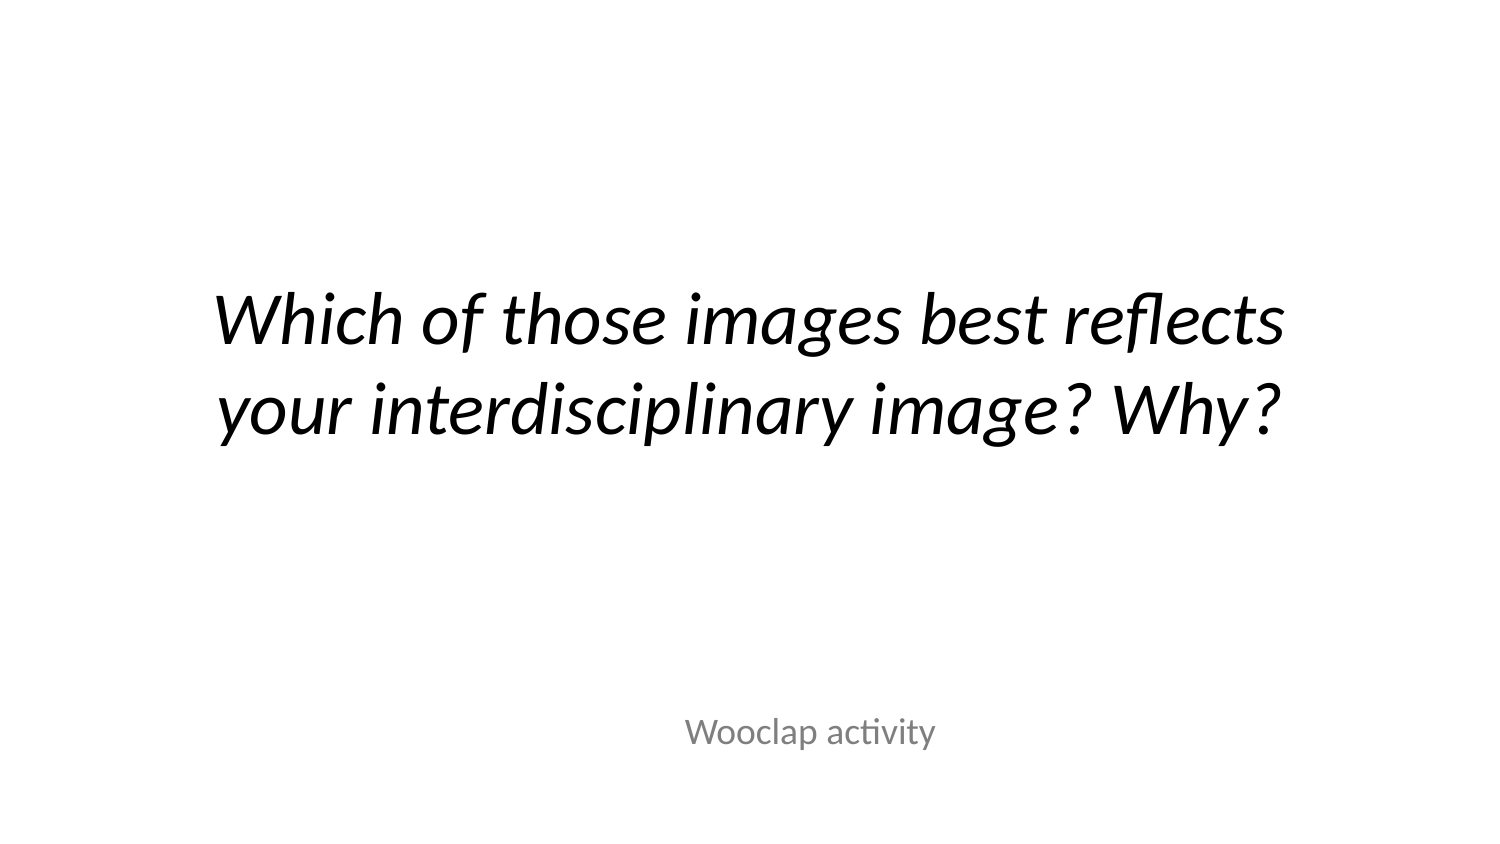

Which of those images best reflects your interdisciplinary image? Why?
Wooclap activity